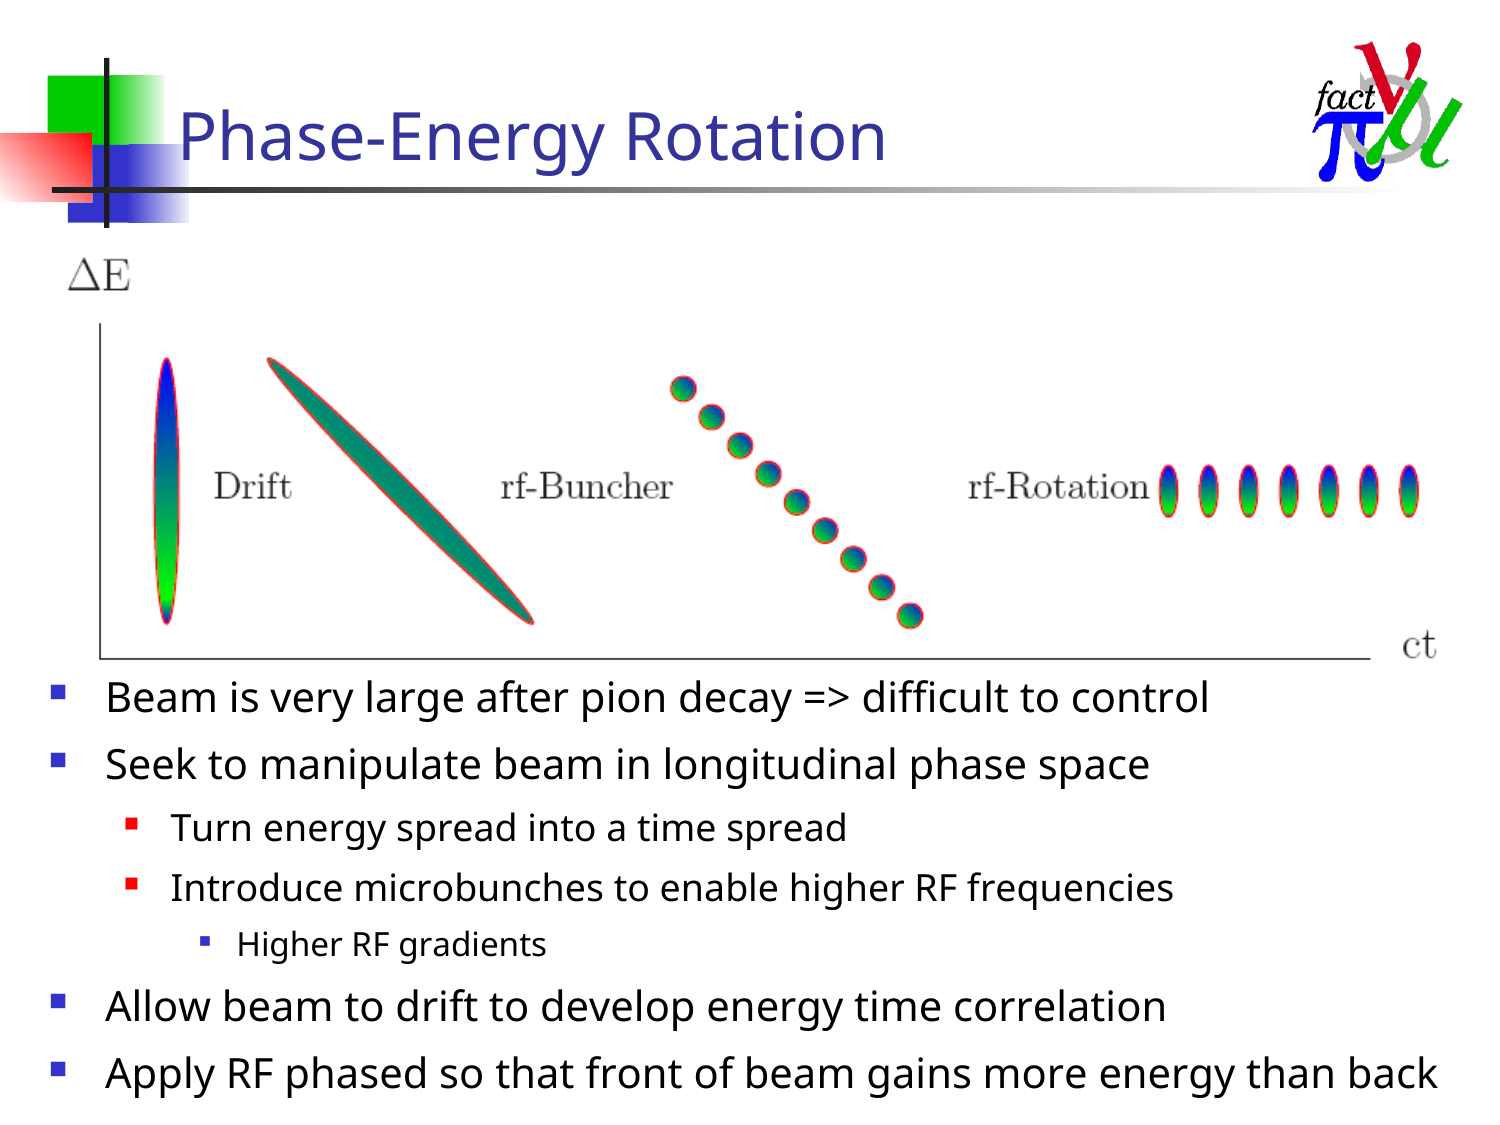

# Phase-Energy Rotation
Beam is very large after pion decay => difficult to control
Seek to manipulate beam in longitudinal phase space
Turn energy spread into a time spread
Introduce microbunches to enable higher RF frequencies
Higher RF gradients
Allow beam to drift to develop energy time correlation
Apply RF phased so that front of beam gains more energy than back